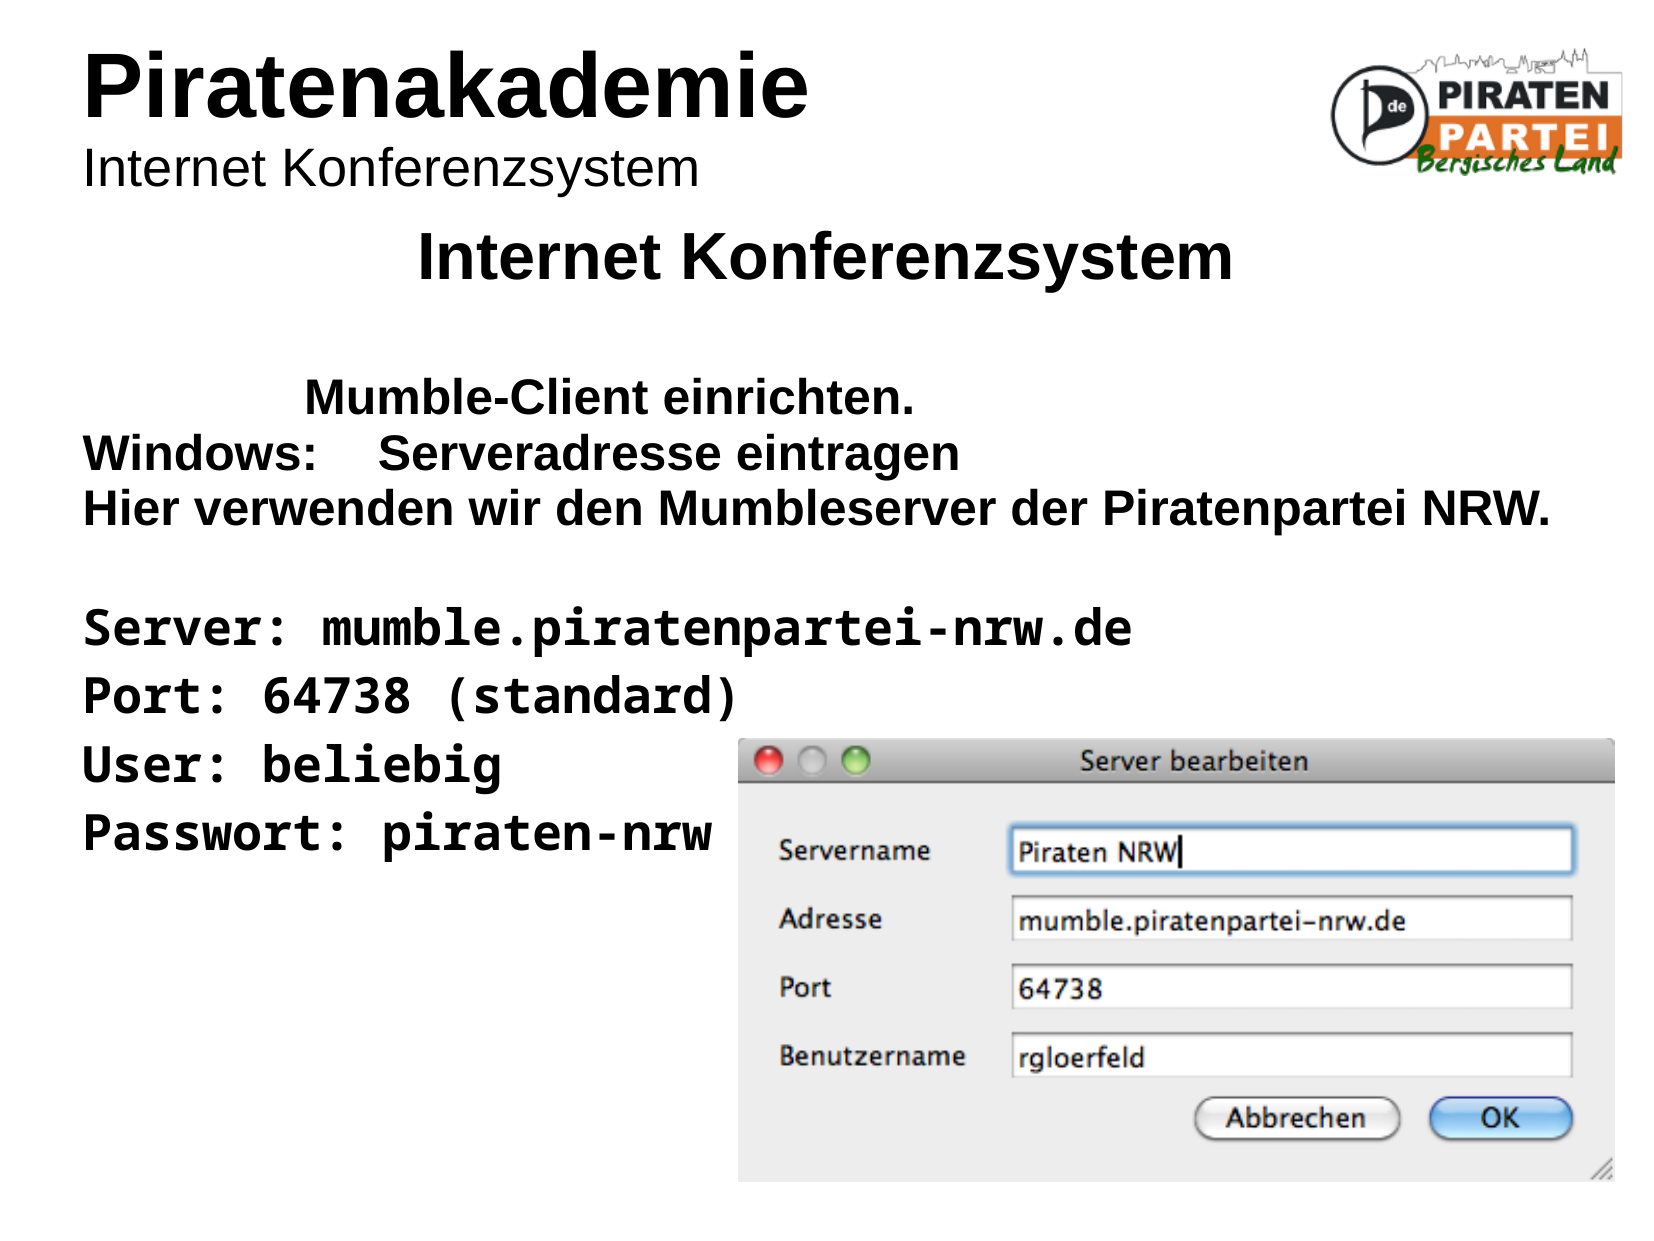

# Piratenakademie Internet Konferenzsystem
Internet Konferenzsystem
			Mumble-Client einrichten.
Windows: 	Serveradresse eintragen
Hier verwenden wir den Mumbleserver der Piratenpartei NRW.
Server: mumble.piratenpartei-nrw.de
Port: 64738 (standard)
User: beliebig
Passwort: piraten-nrw